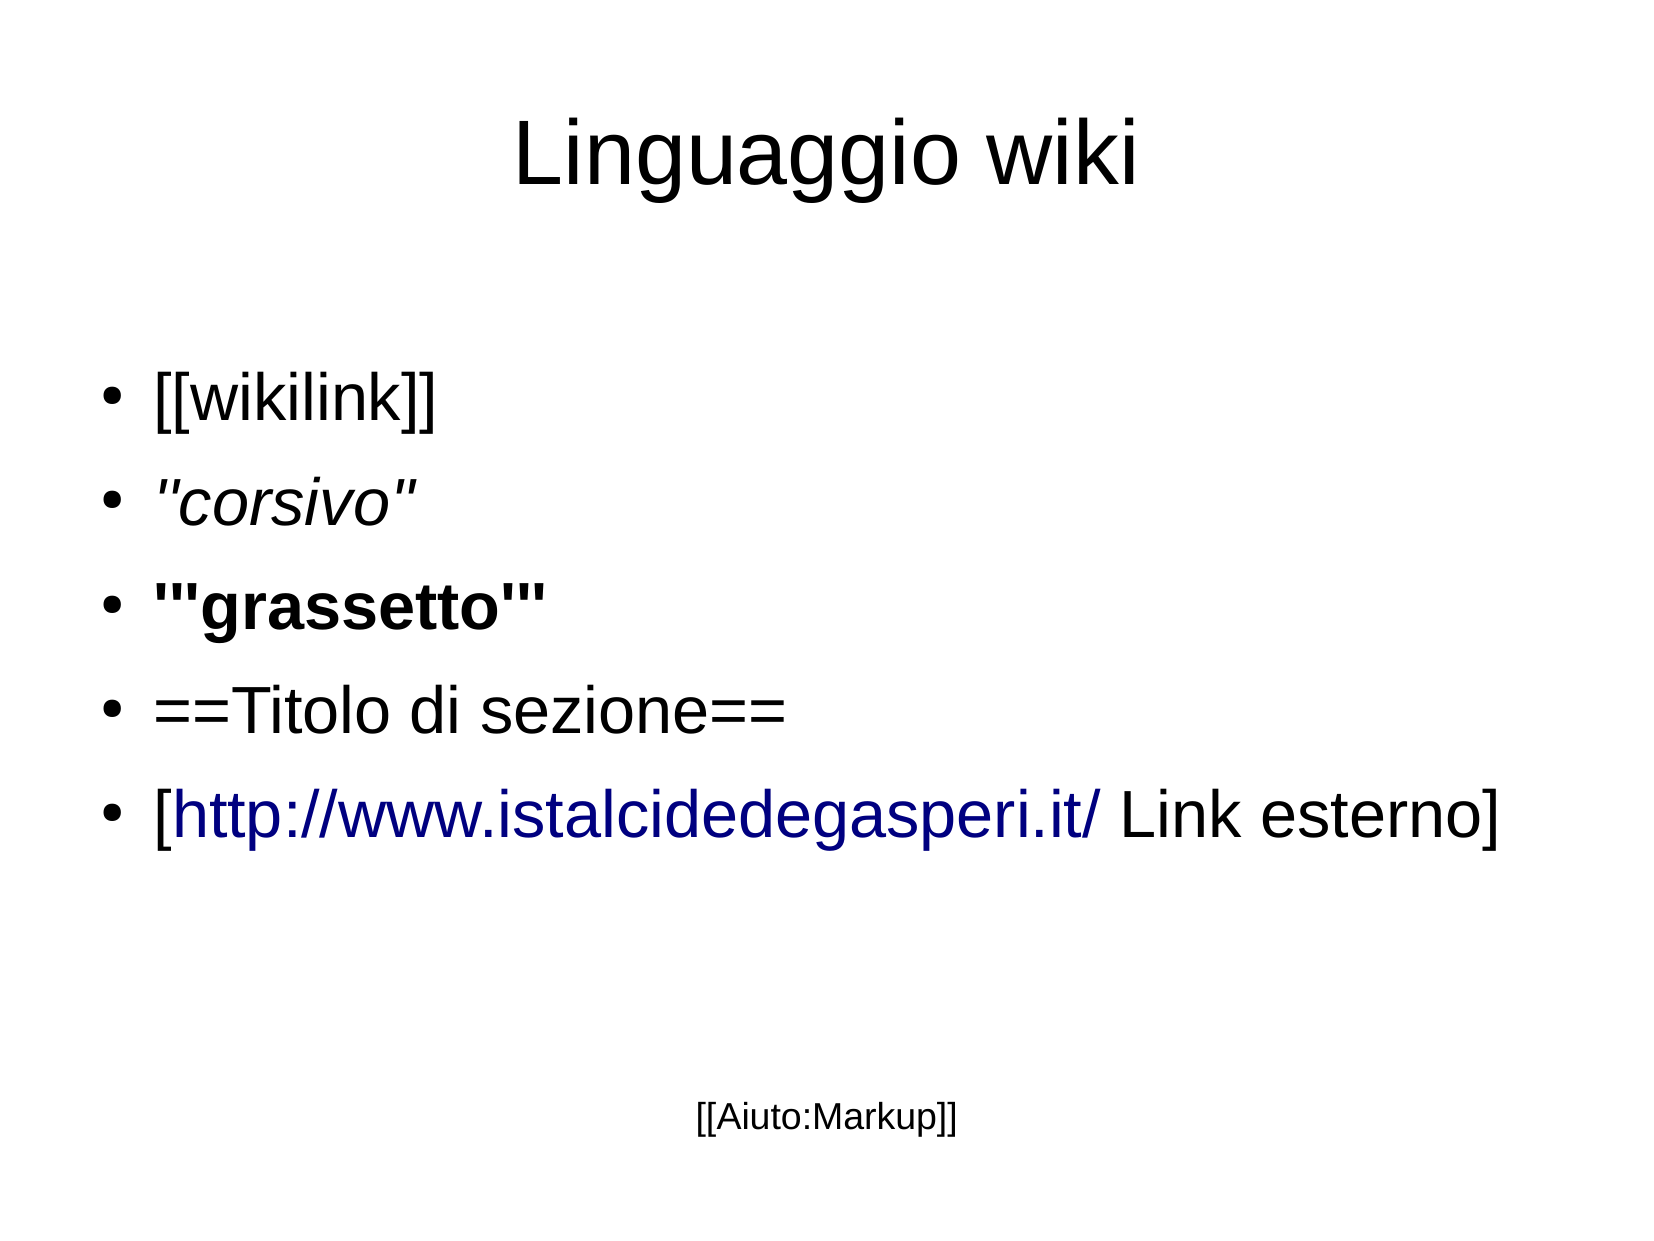

# Linguaggio wiki
[[wikilink]]
''corsivo''
'''grassetto'''
==Titolo di sezione==
[http://www.istalcidedegasperi.it/ Link esterno]
[[Aiuto:Markup]]